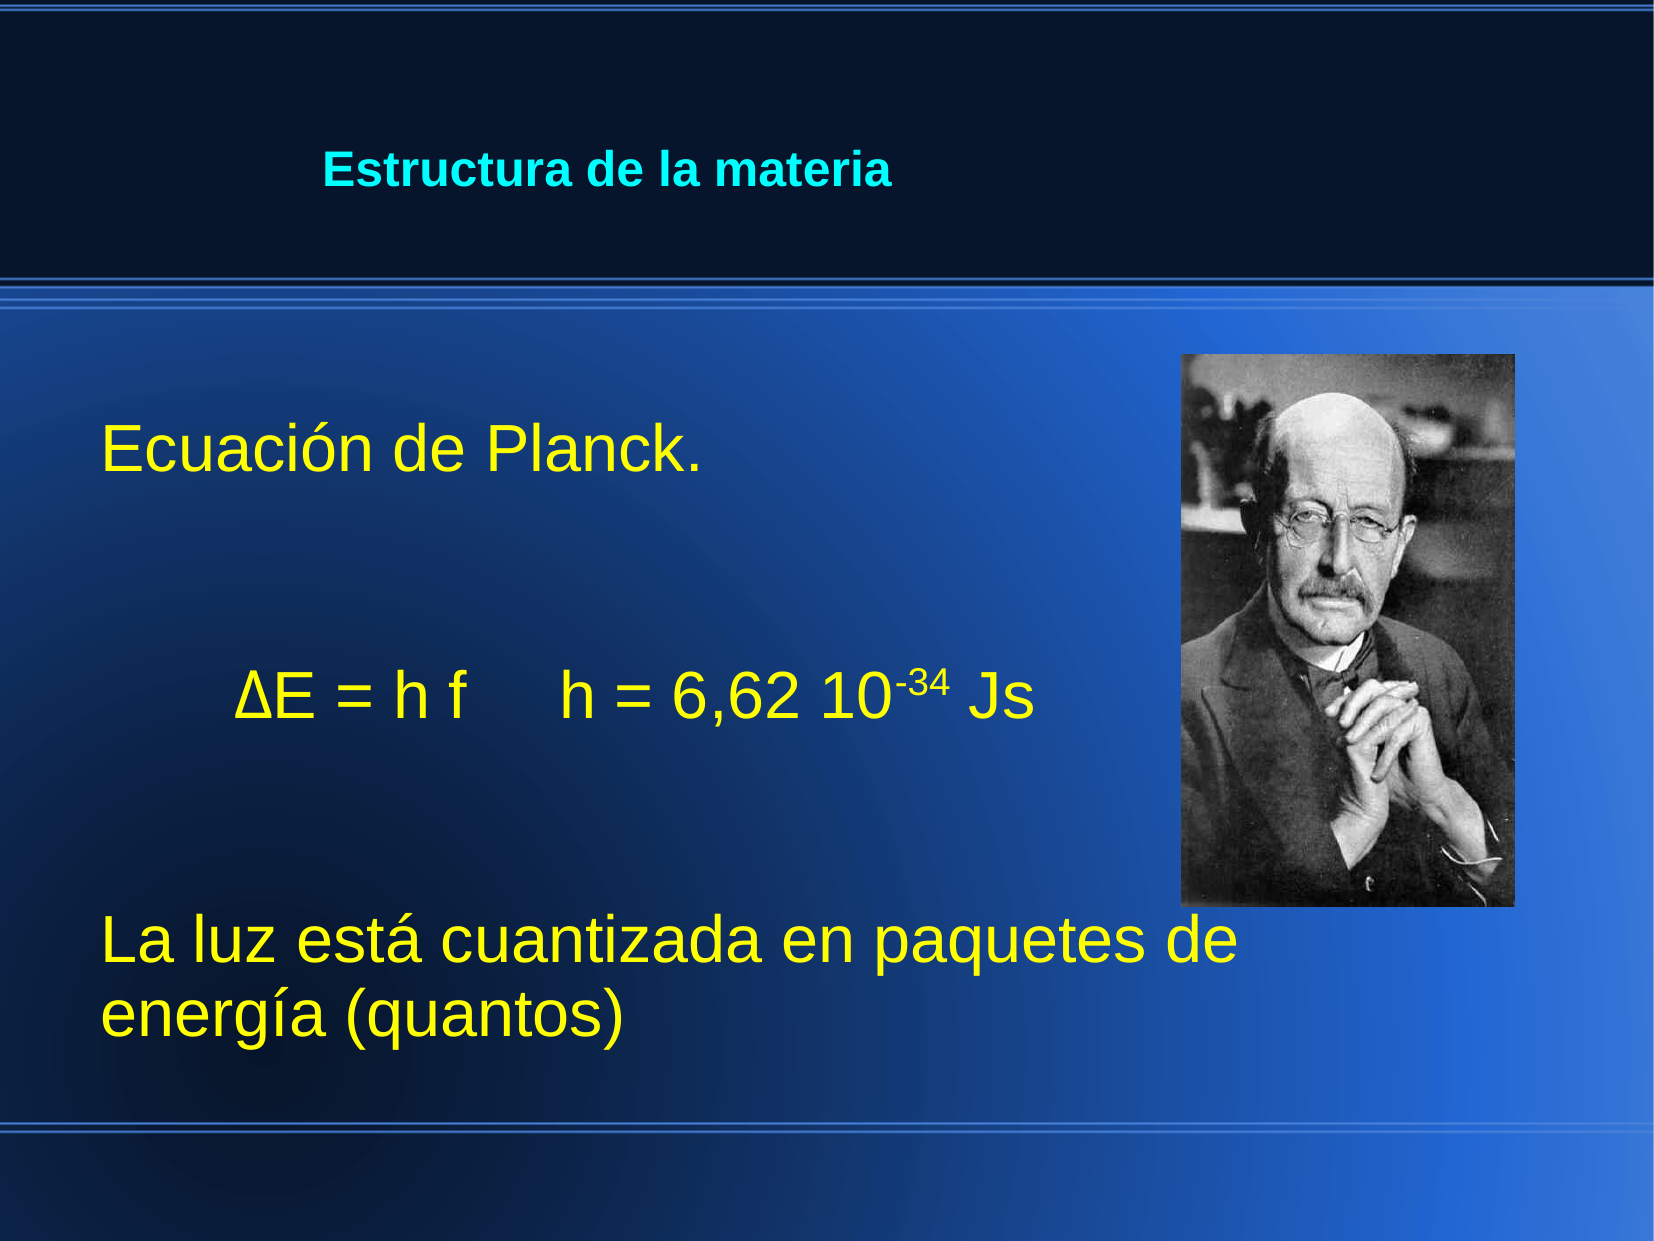

Estructura de la materia
# Ecuación de Planck.
 ΔE = h f h = 6,62 10-34 Js
La luz está cuantizada en paquetes de energía (quantos)